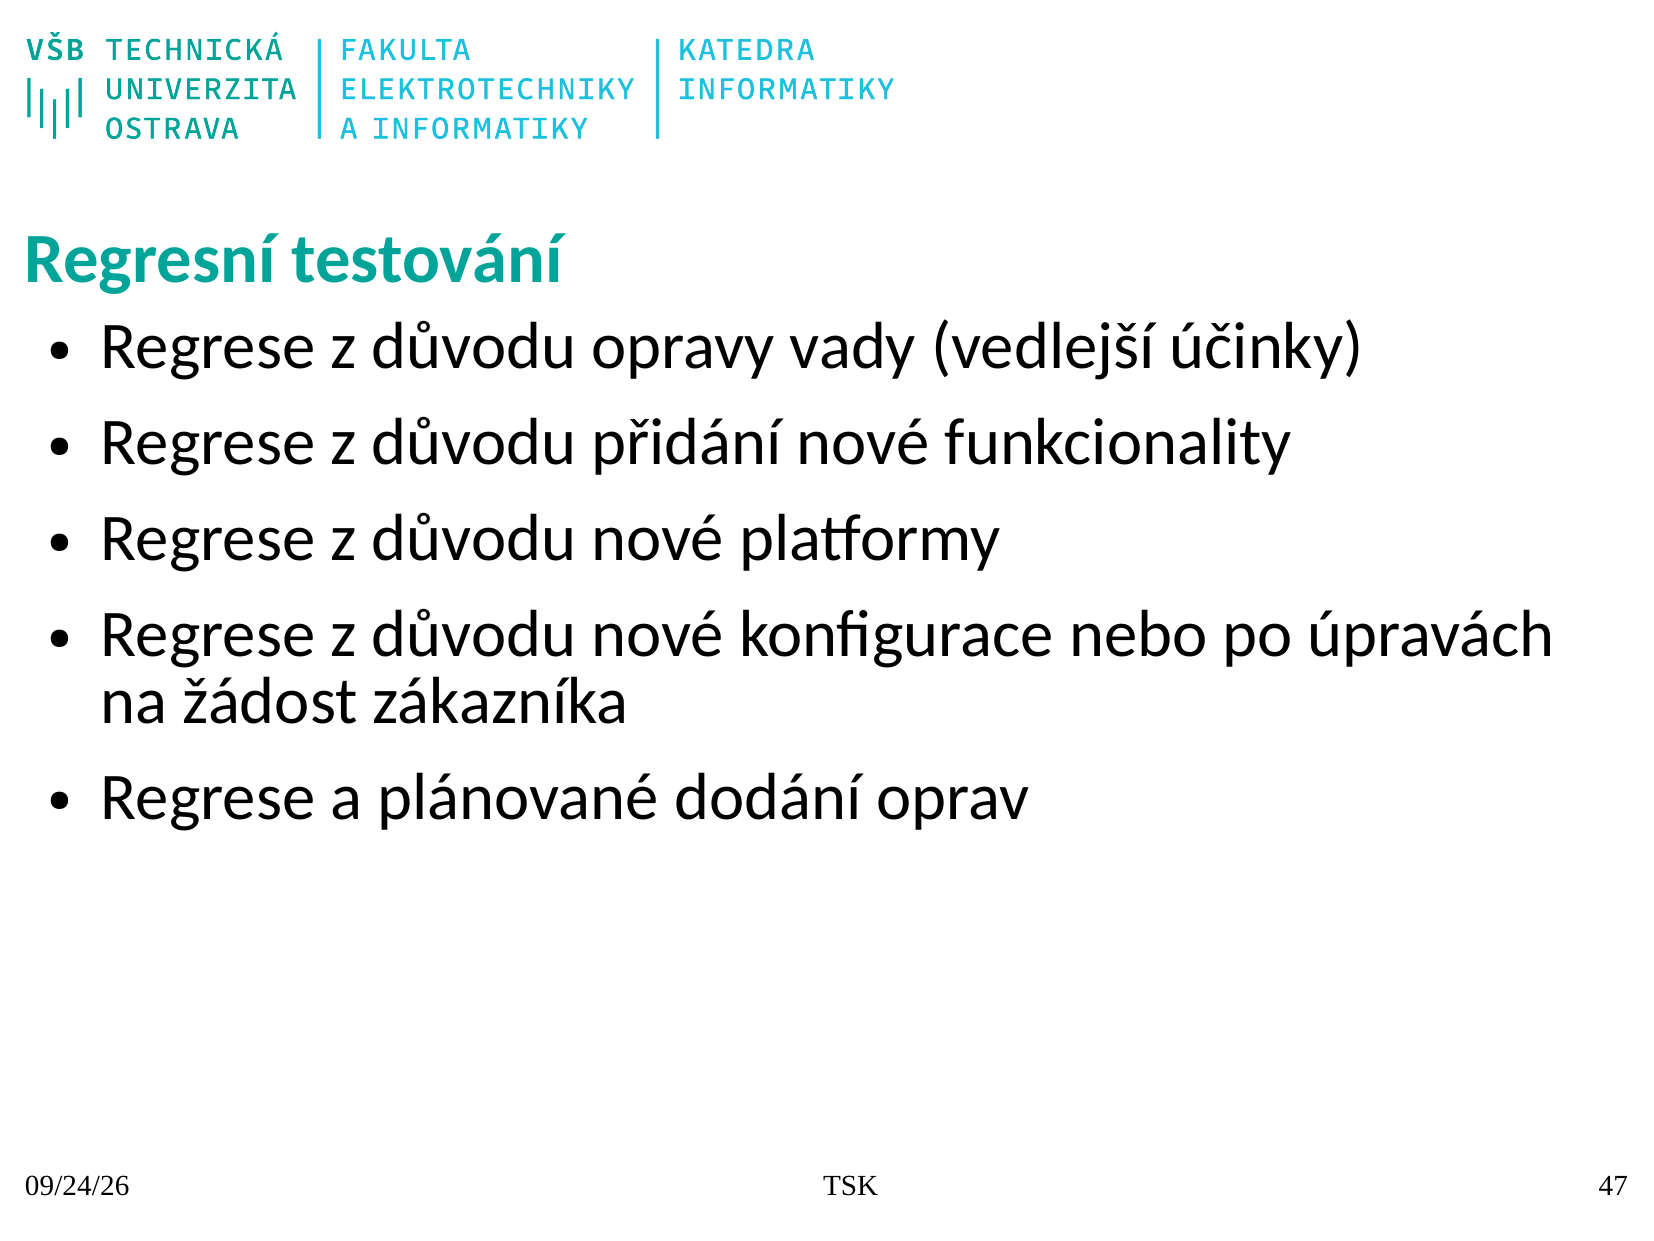

# Regresní testování
Regrese z důvodu opravy vady (vedlejší účinky)
Regrese z důvodu přidání nové funkcionality
Regrese z důvodu nové platformy
Regrese z důvodu nové konfigurace nebo po úpravách na žádost zákazníka
Regrese a plánované dodání oprav
TSK
47